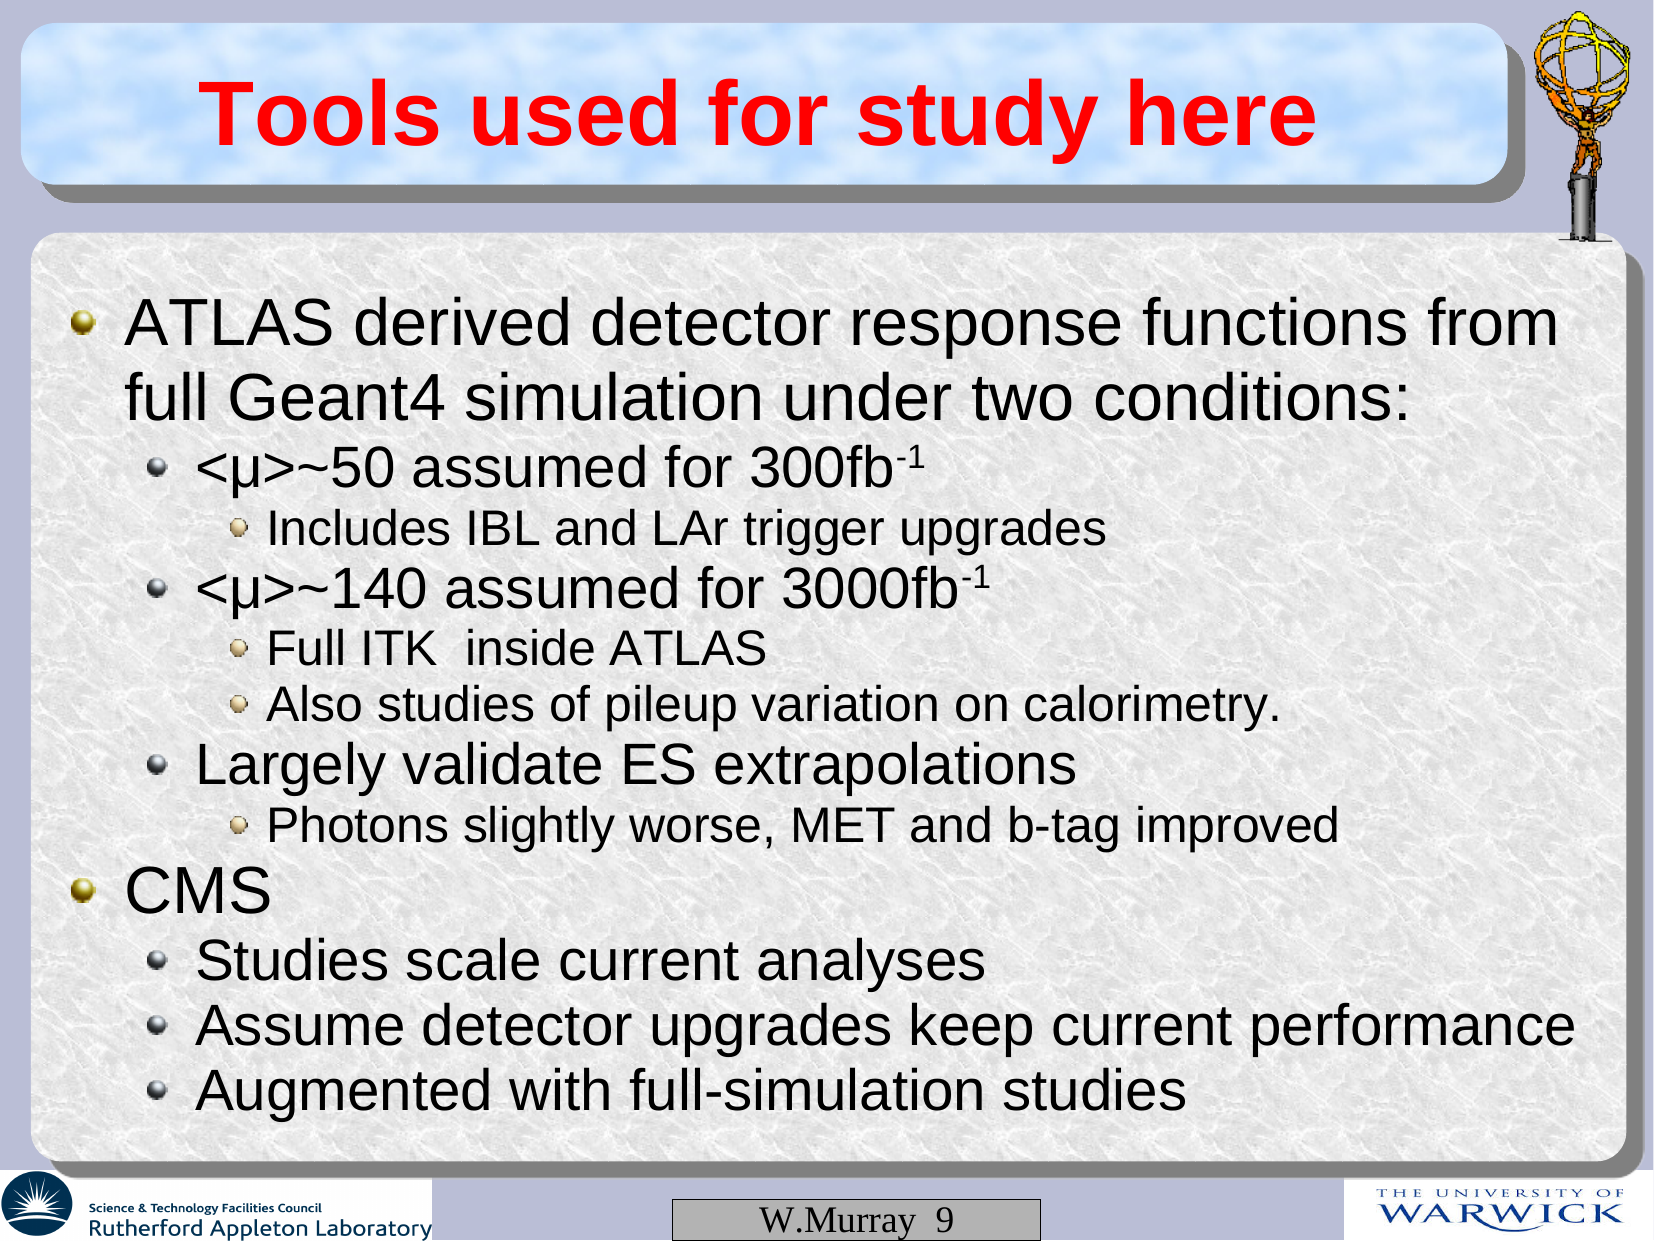

# Tools used for study here
ATLAS derived detector response functions from full Geant4 simulation under two conditions:
<μ>~50 assumed for 300fb-1
Includes IBL and LAr trigger upgrades
<μ>~140 assumed for 3000fb-1
Full ITK inside ATLAS
Also studies of pileup variation on calorimetry.
Largely validate ES extrapolations
Photons slightly worse, MET and b-tag improved
CMS
Studies scale current analyses
Assume detector upgrades keep current performance
Augmented with full-simulation studies